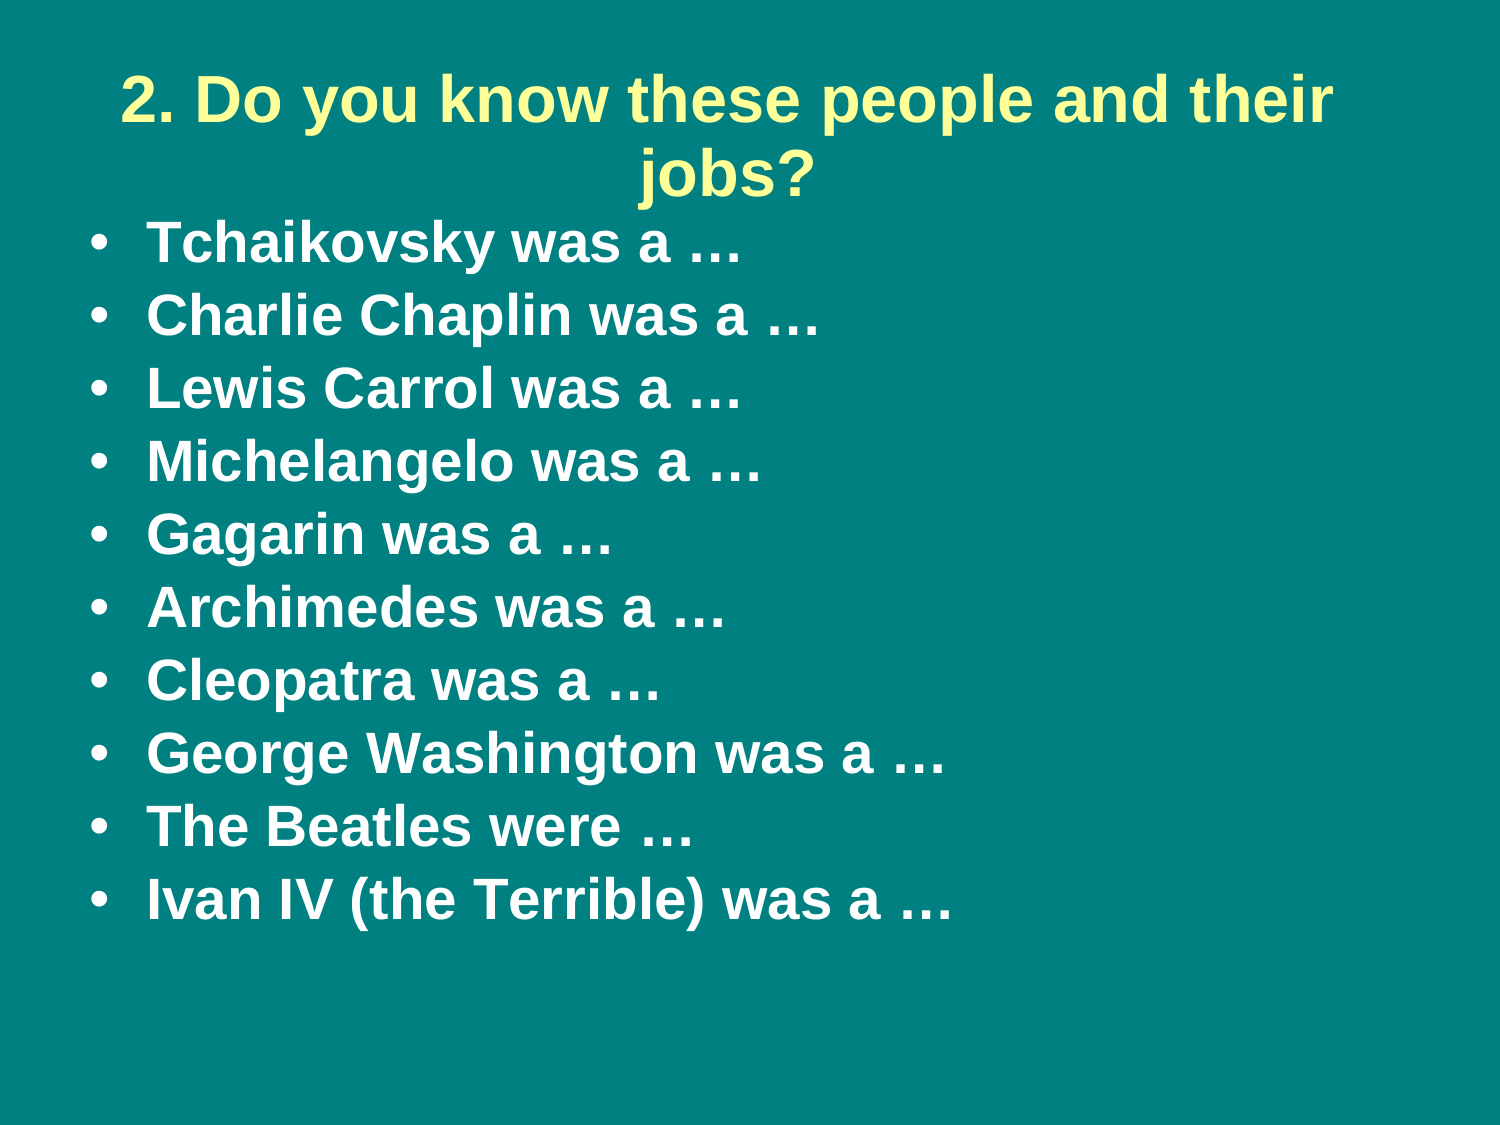

# 2. Do you know these people and their jobs?
Tchaikovsky was a …
Charlie Chaplin was a …
Lewis Carrol was a …
Michelangelo was a …
Gagarin was a …
Archimedes was a …
Cleopatra was a …
George Washington was a …
The Beatles were …
Ivan IV (the Terrible) was a …